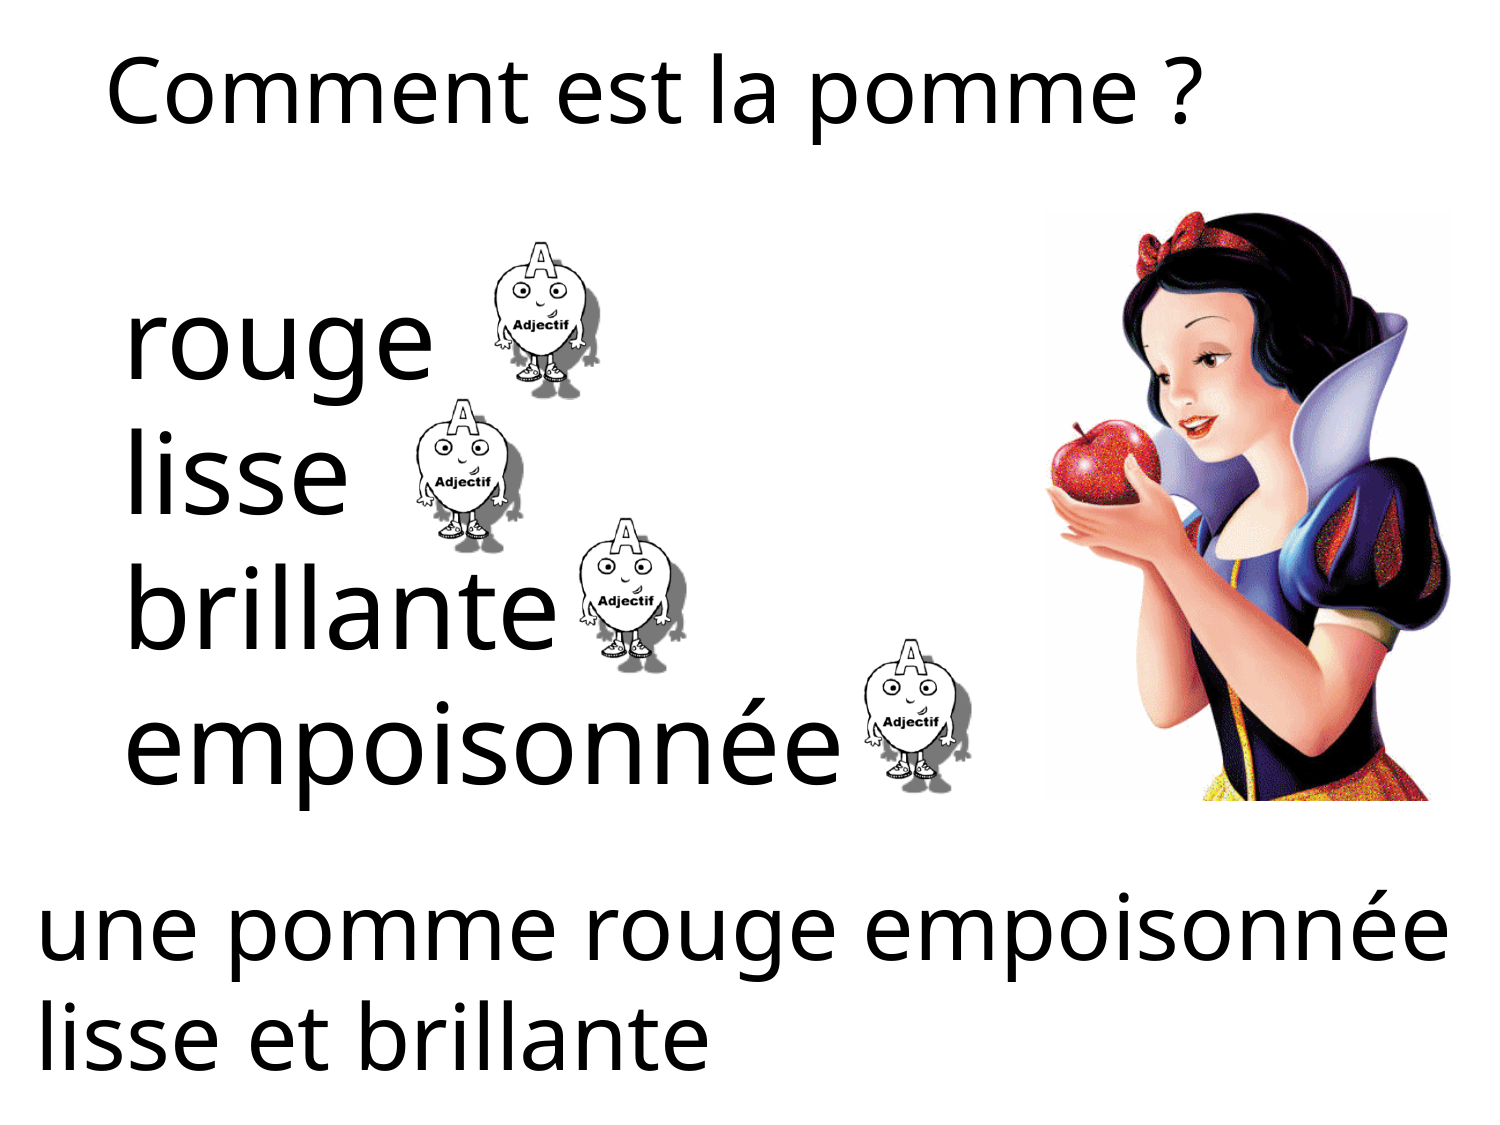

Comment est la pomme ?
rouge
lisse
brillante
empoisonnée
une pomme rouge empoisonnée
lisse et brillante